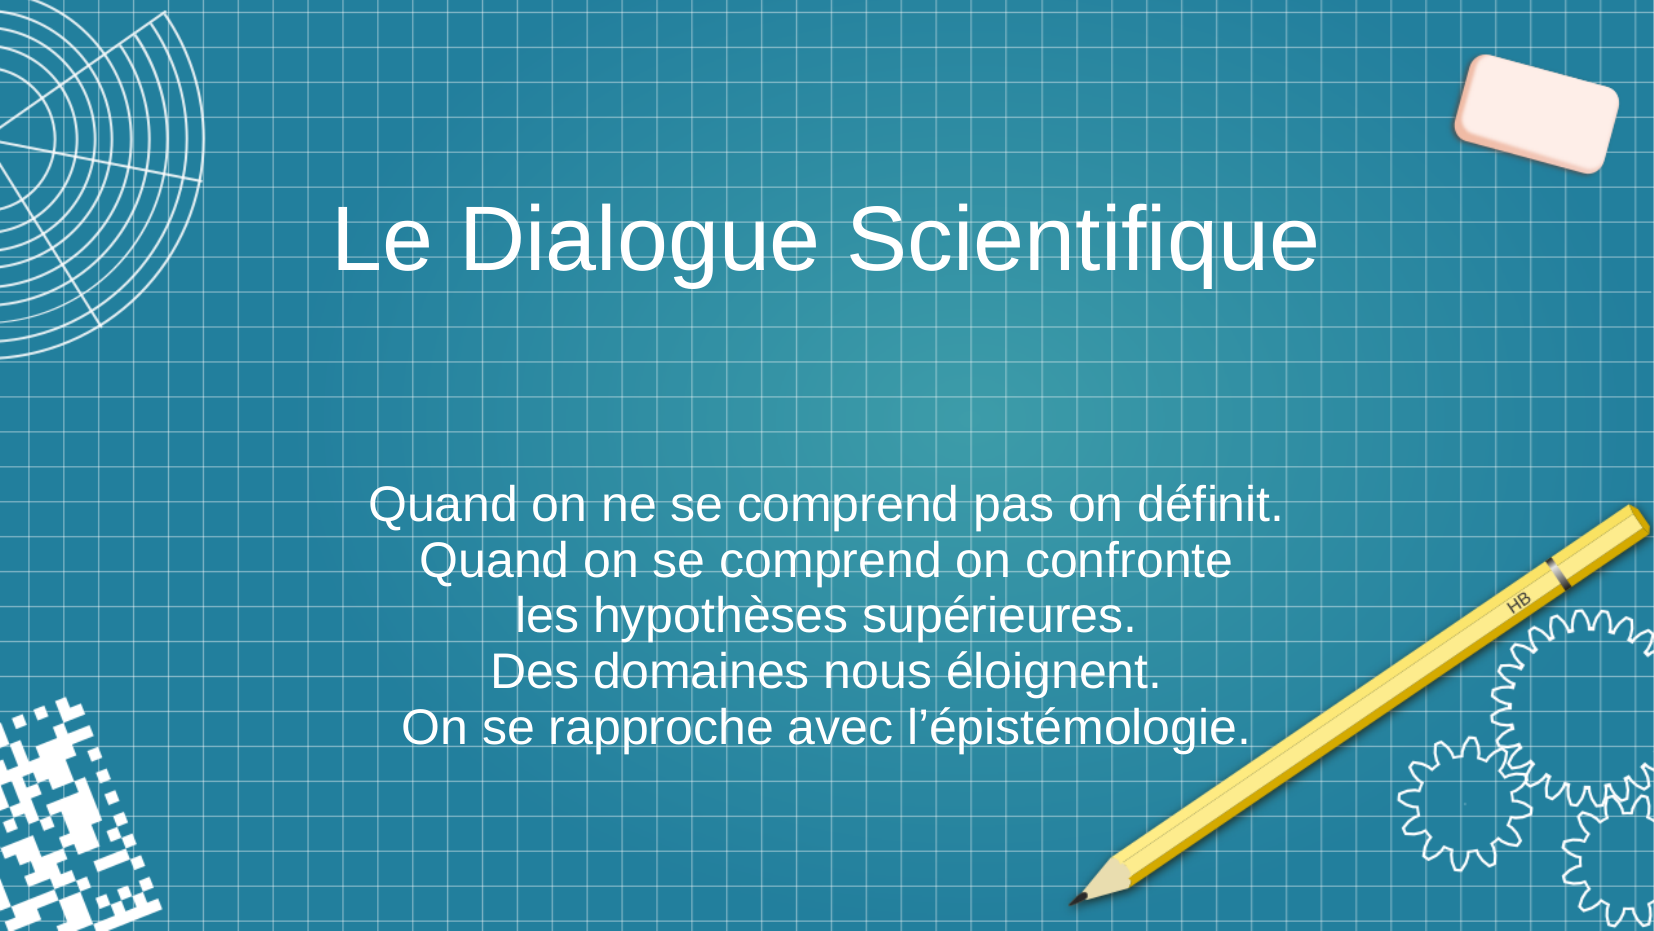

# Le Dialogue Scientifique
Quand on ne se comprend pas on définit.
Quand on se comprend on confronte
les hypothèses supérieures.
Des domaines nous éloignent.
On se rapproche avec l’épistémologie.